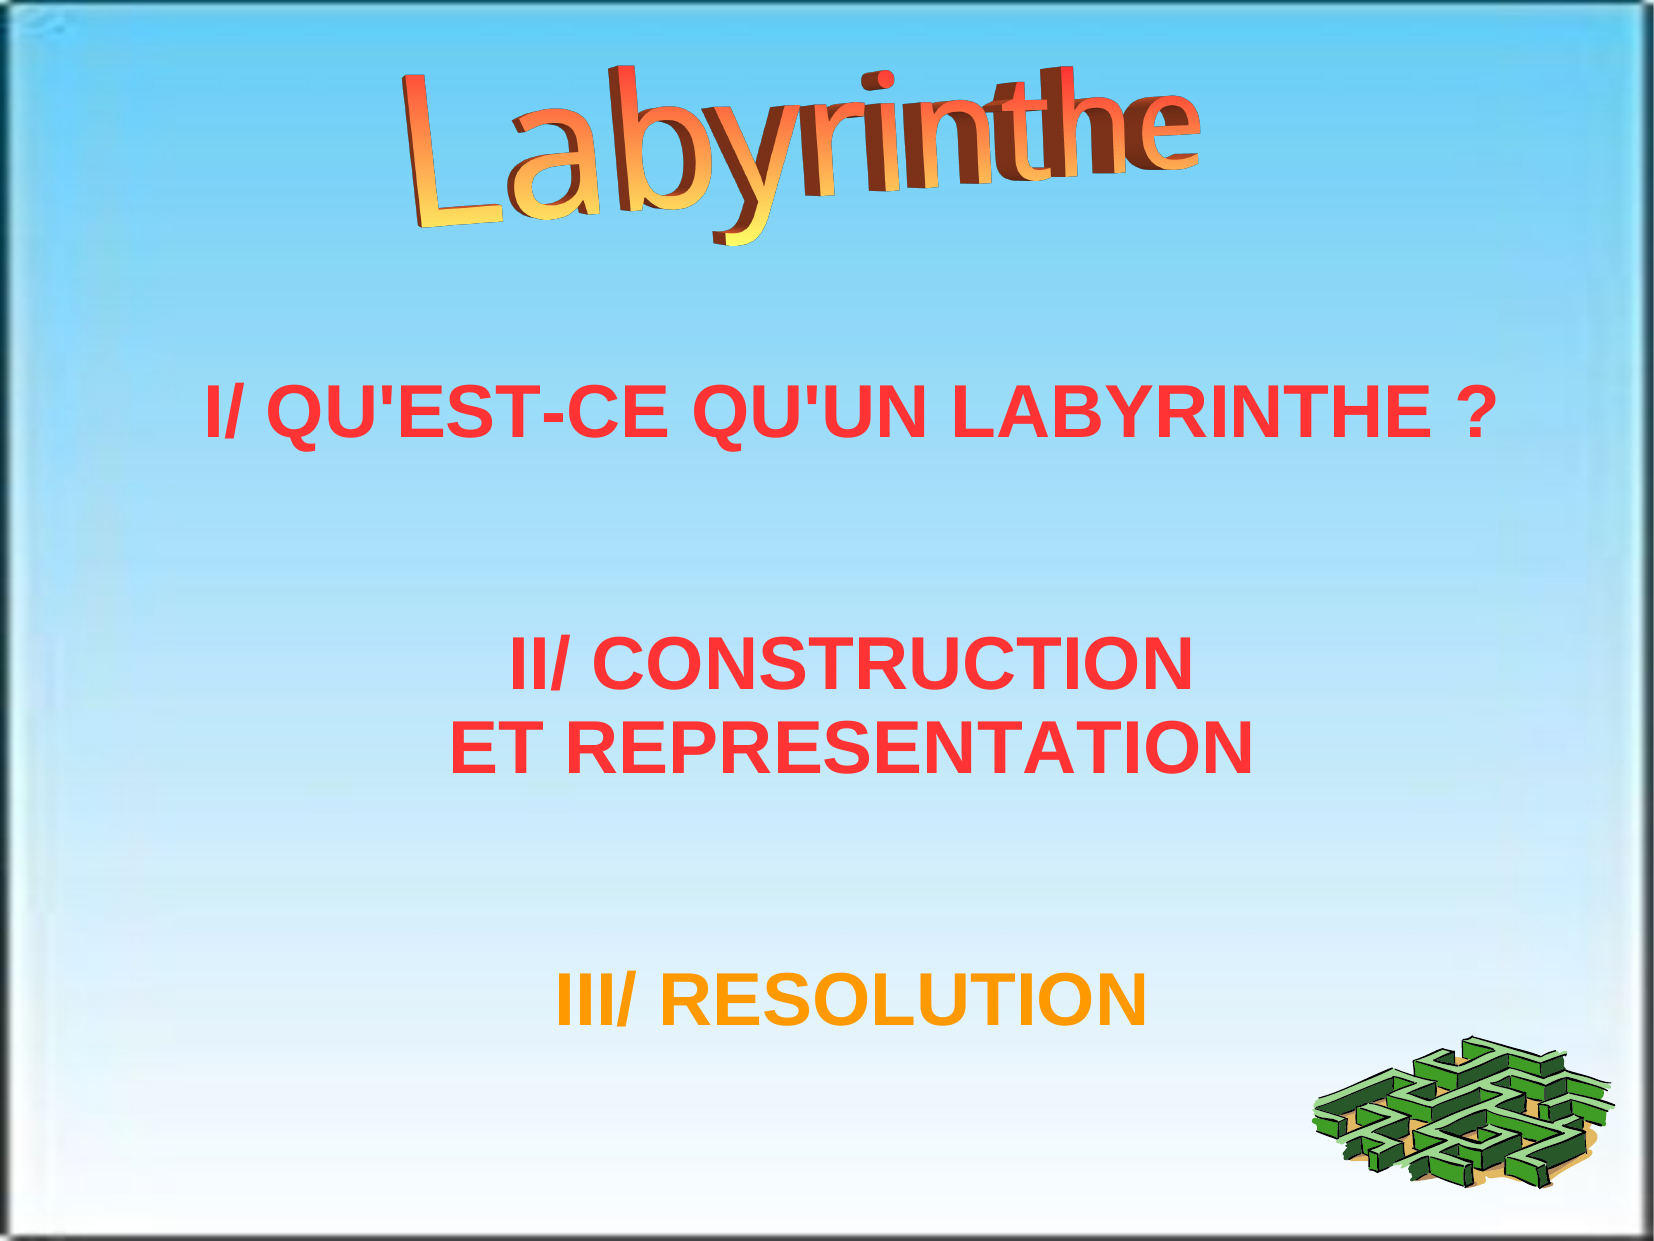

#
Labyrinthe
I/ QU'EST-CE QU'UN LABYRINTHE ?
II/ CONSTRUCTION
ET REPRESENTATION
III/ RESOLUTION